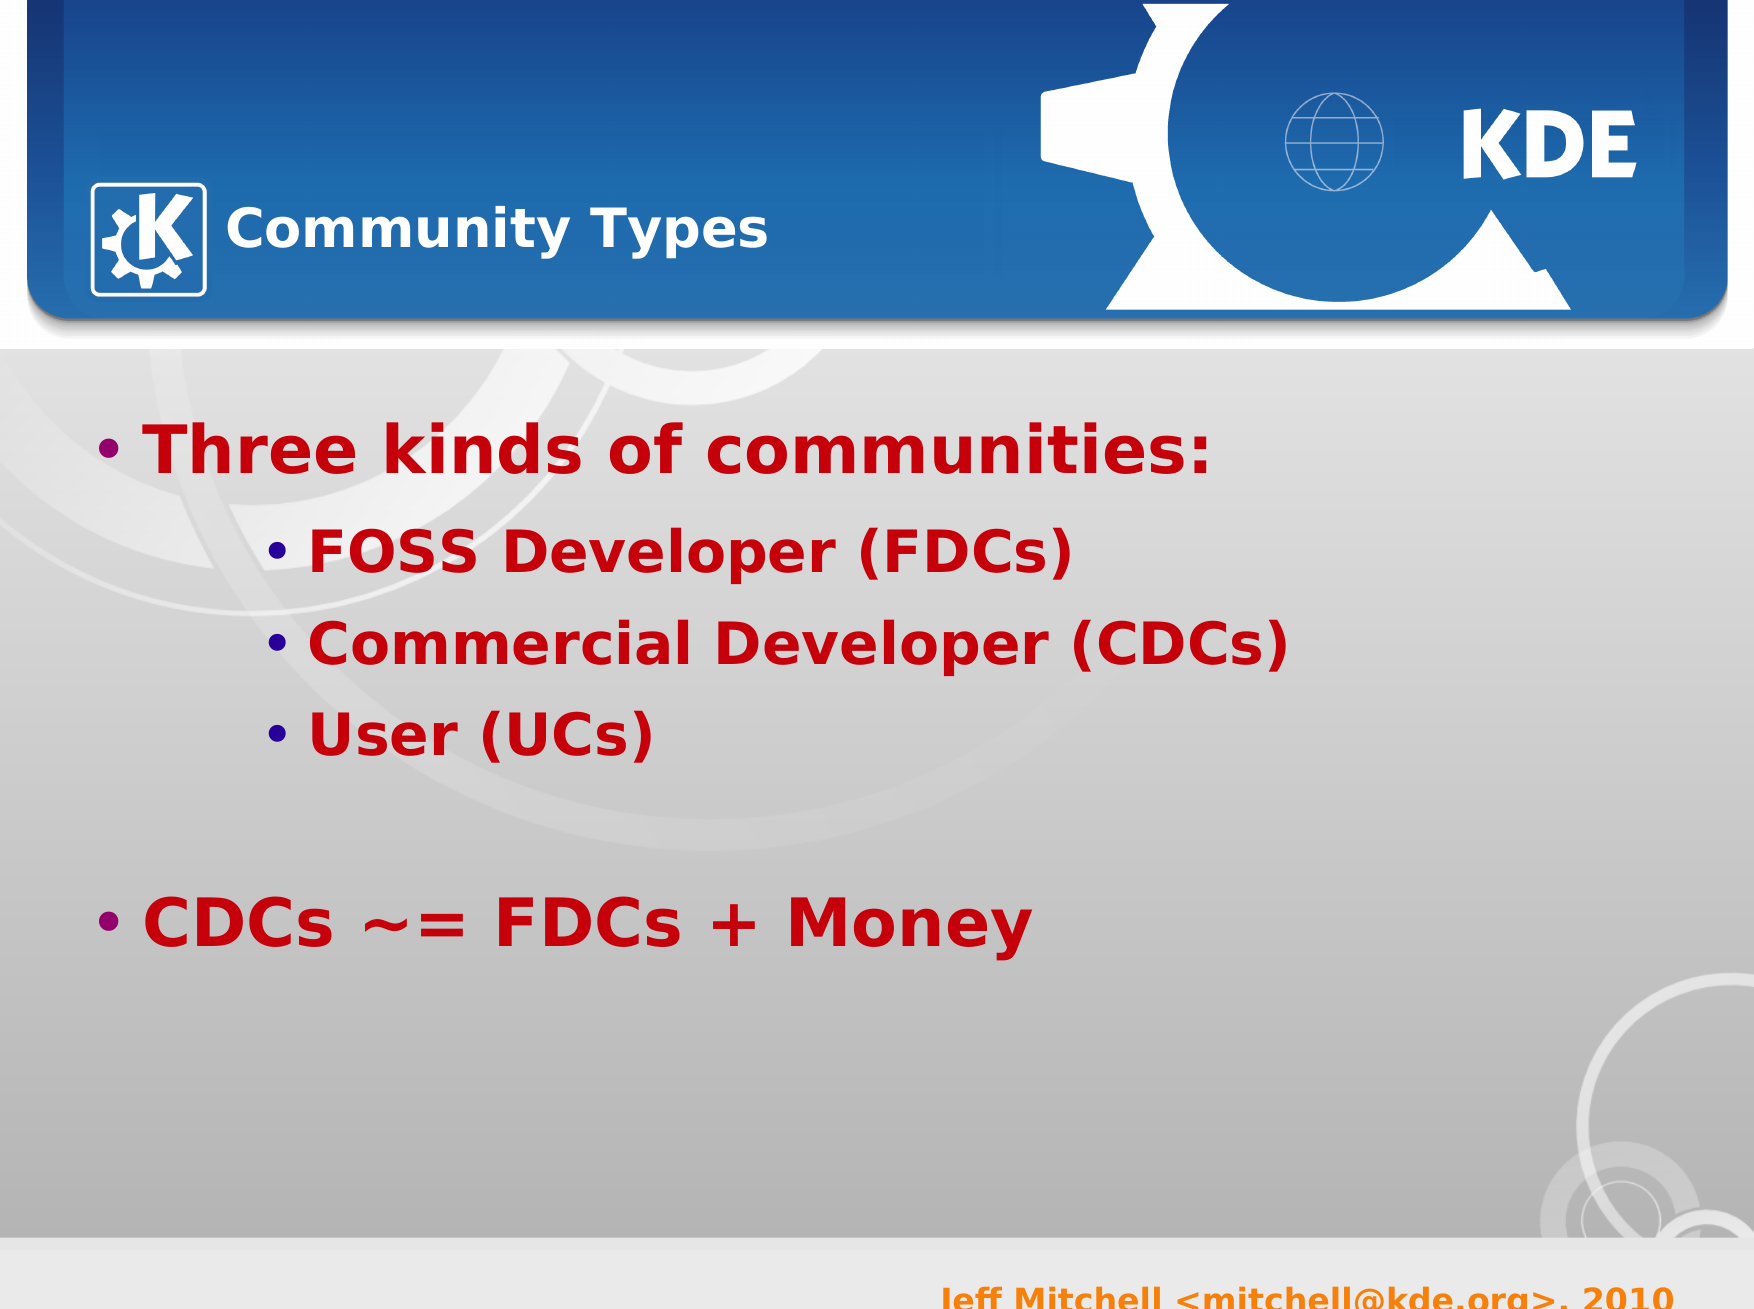

# Community Types
Three kinds of communities:
FOSS Developer (FDCs)
Commercial Developer (CDCs)
User (UCs)
CDCs ~= FDCs + Money